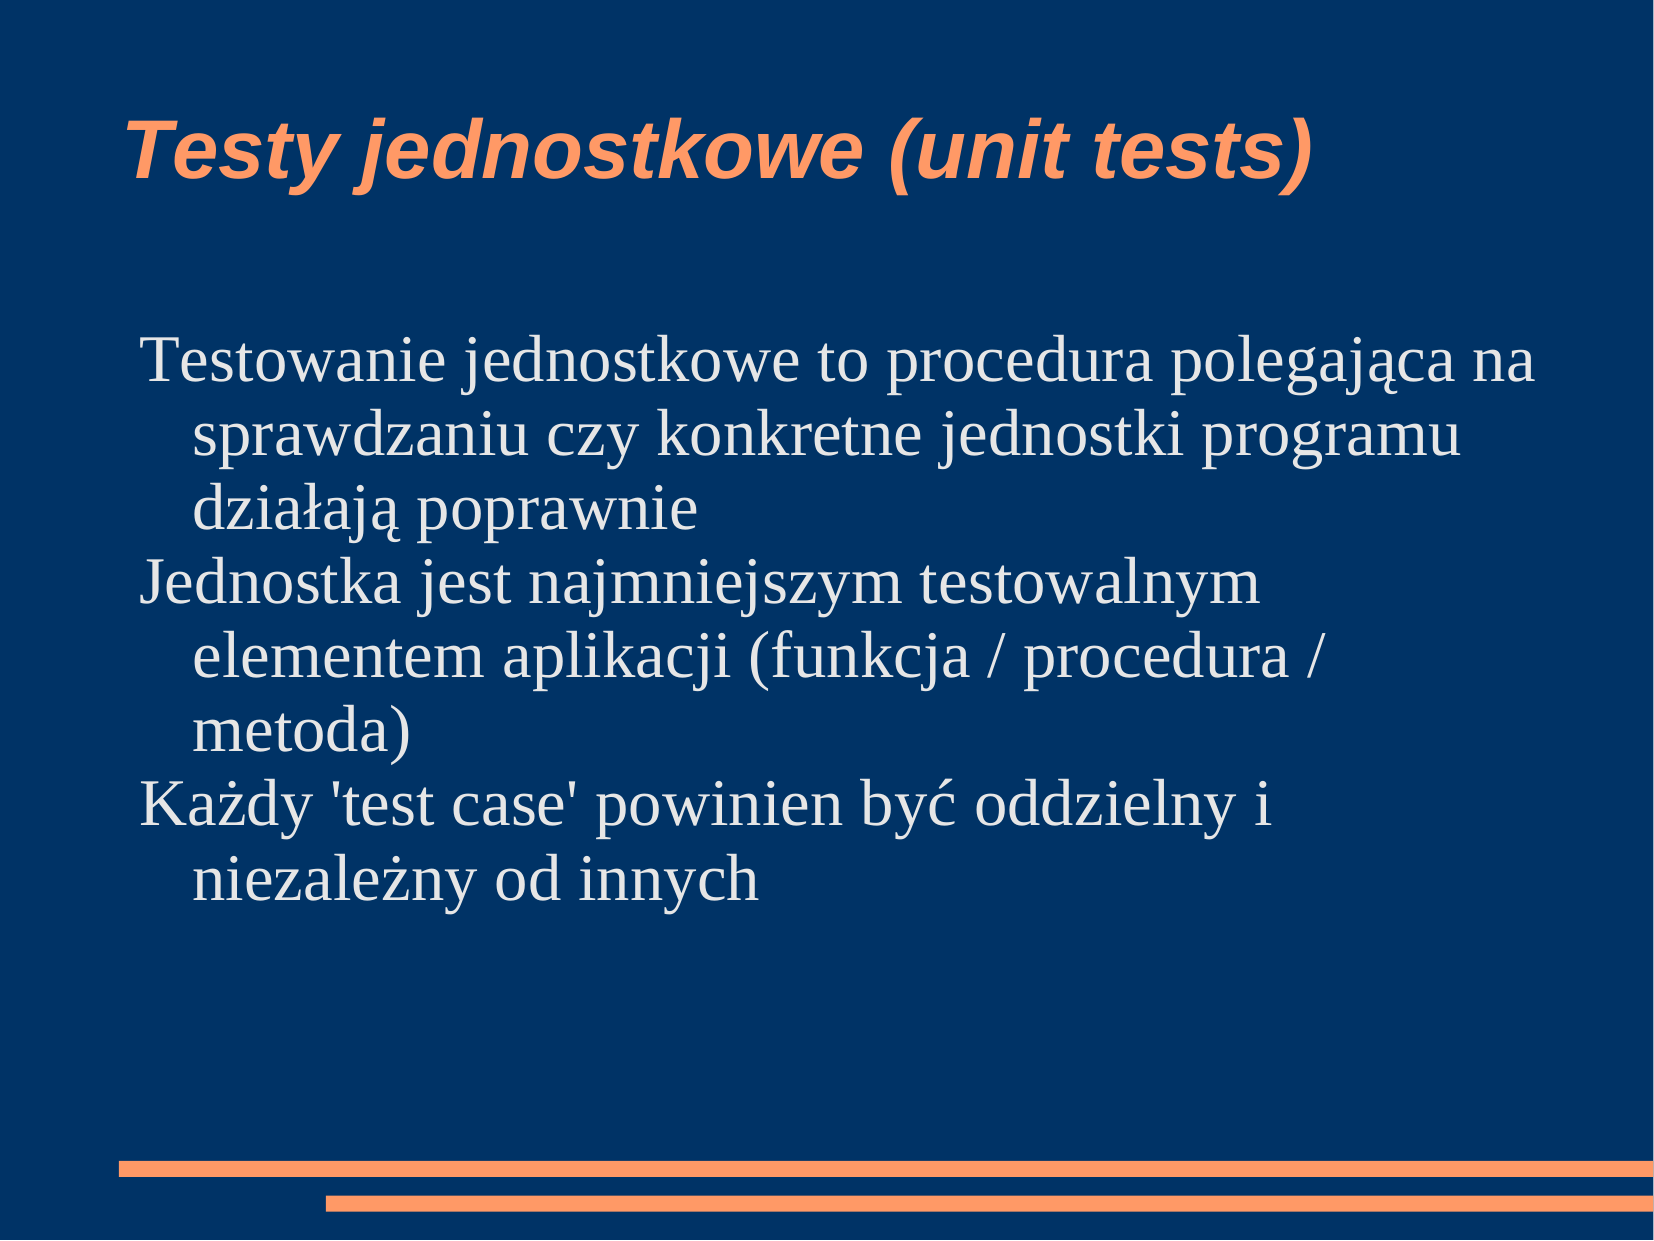

# Testy jednostkowe (unit tests)
Testowanie jednostkowe to procedura polegająca na sprawdzaniu czy konkretne jednostki programu działają poprawnie
Jednostka jest najmniejszym testowalnym elementem aplikacji (funkcja / procedura / metoda)
Każdy 'test case' powinien być oddzielny i niezależny od innych